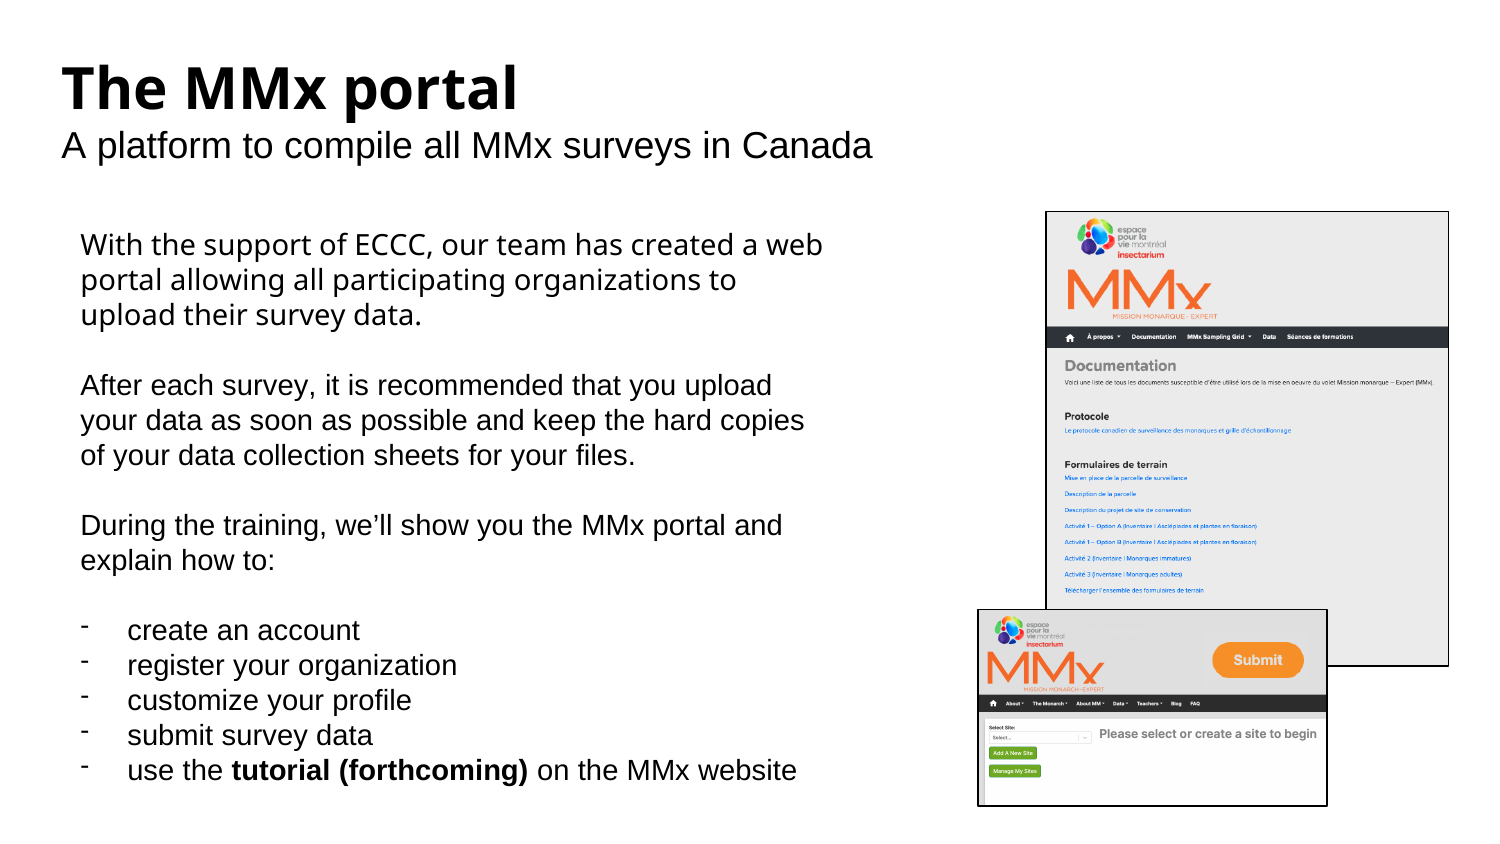

The MMx portal
A platform to compile all MMx surveys in Canada
With the support of ECCC, our team has created a web portal allowing all participating organizations to upload their survey data.
After each survey, it is recommended that you upload your data as soon as possible and keep the hard copies of your data collection sheets for your files.
During the training, we’ll show you the MMx portal and explain how to:
create an account
register your organization
customize your profile
submit survey data
use the tutorial (forthcoming) on the MMx website